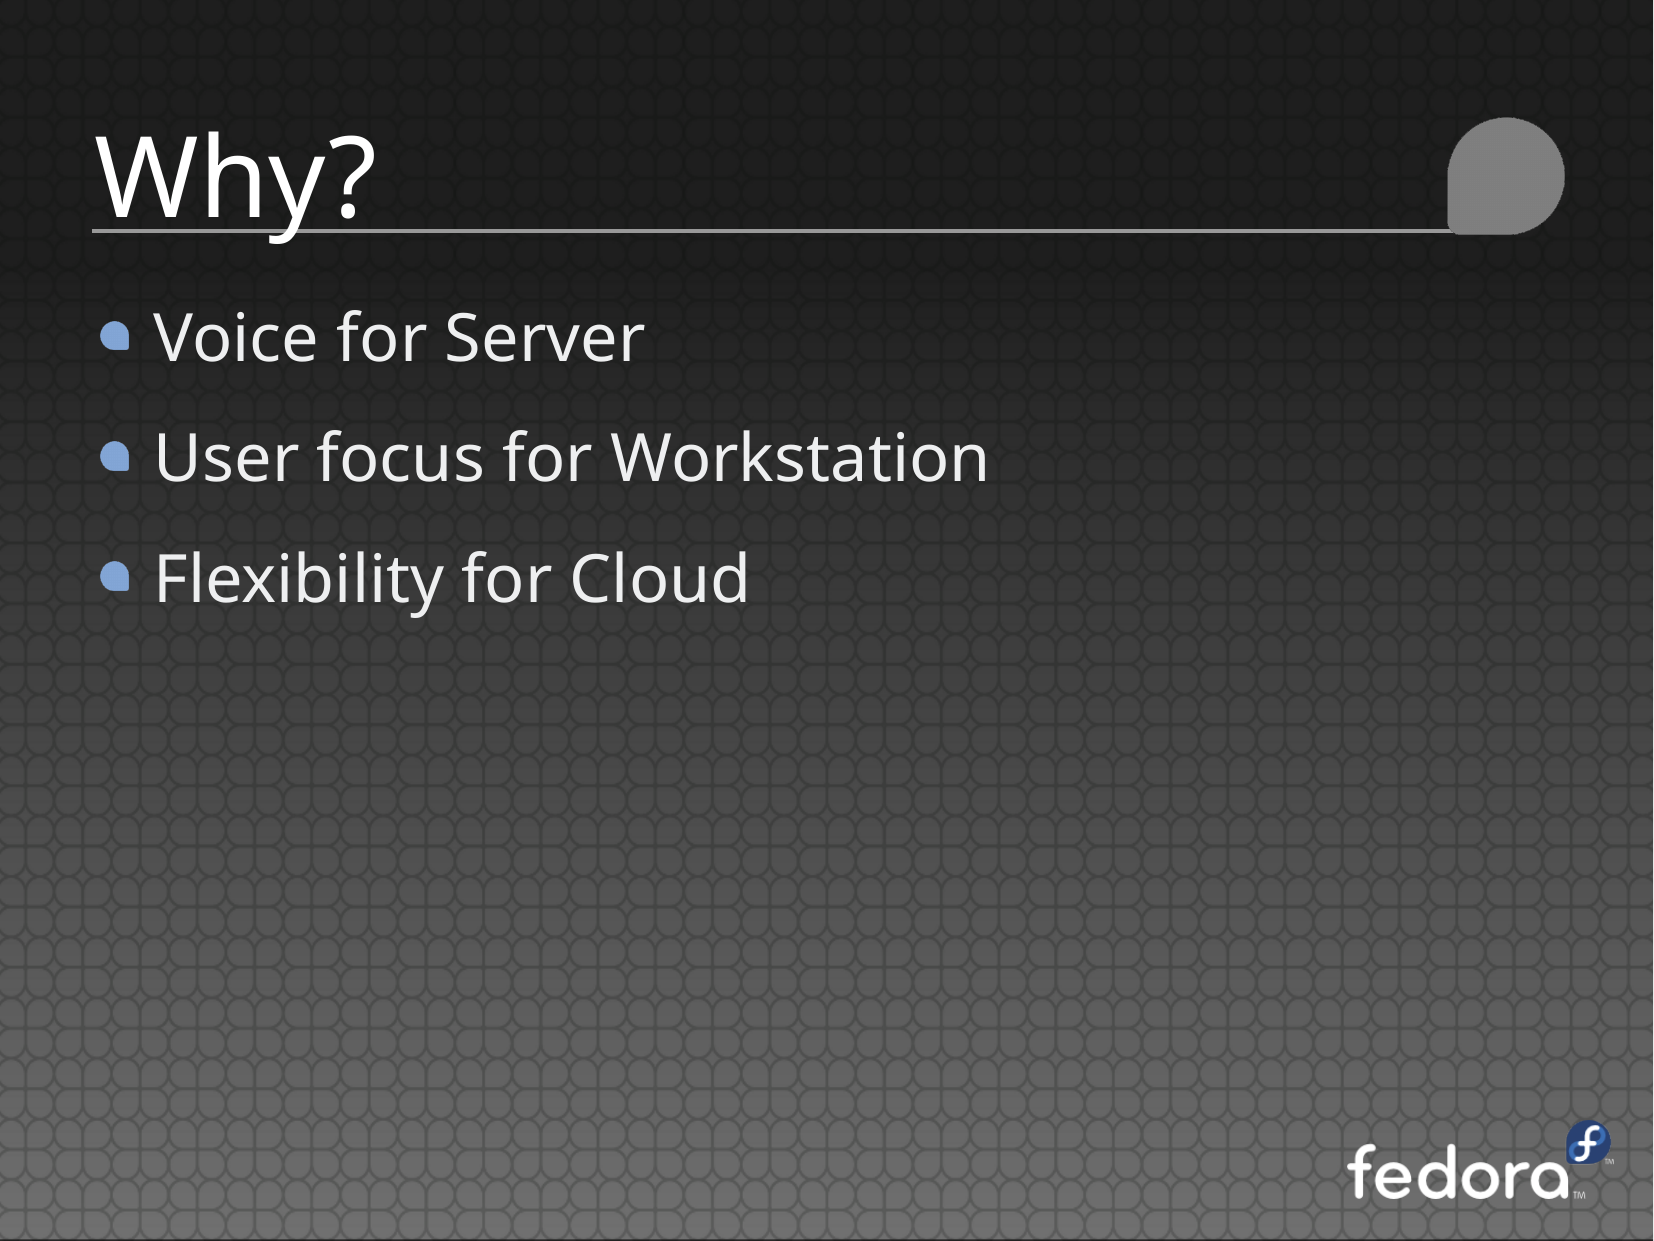

Why?
# Voice for Server
User focus for Workstation
Flexibility for Cloud